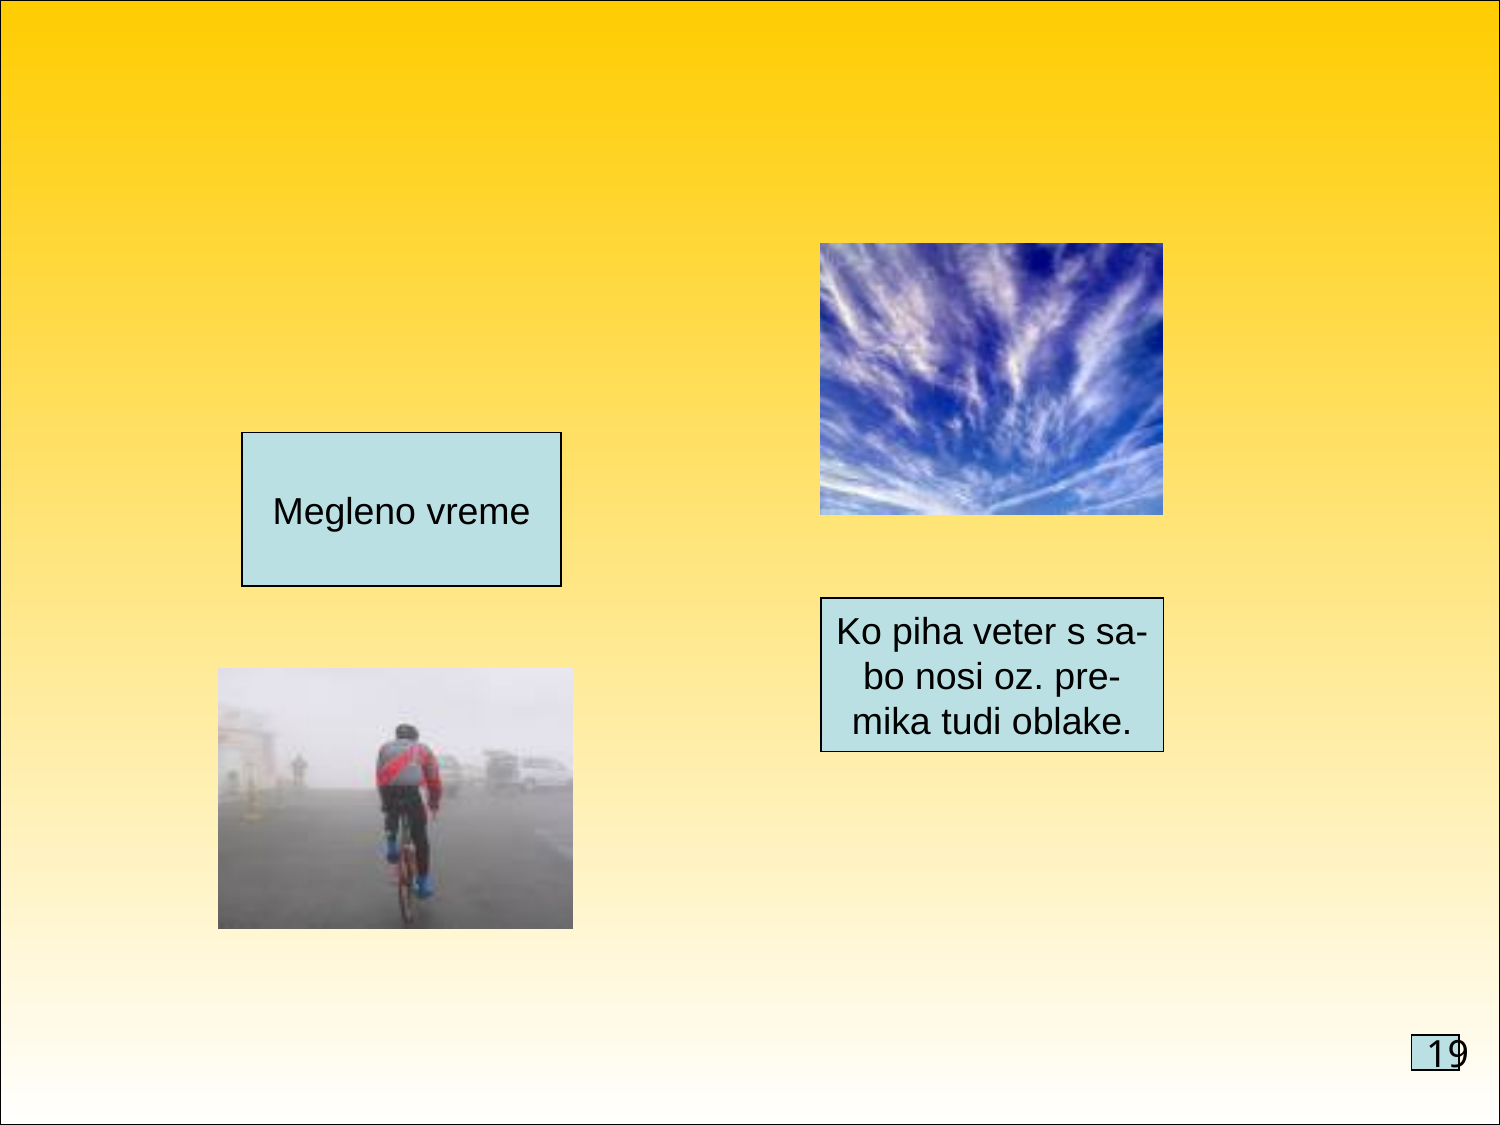

Megleno vreme
Ko piha veter s sa-
bo nosi oz. pre-
mika tudi oblake.
19